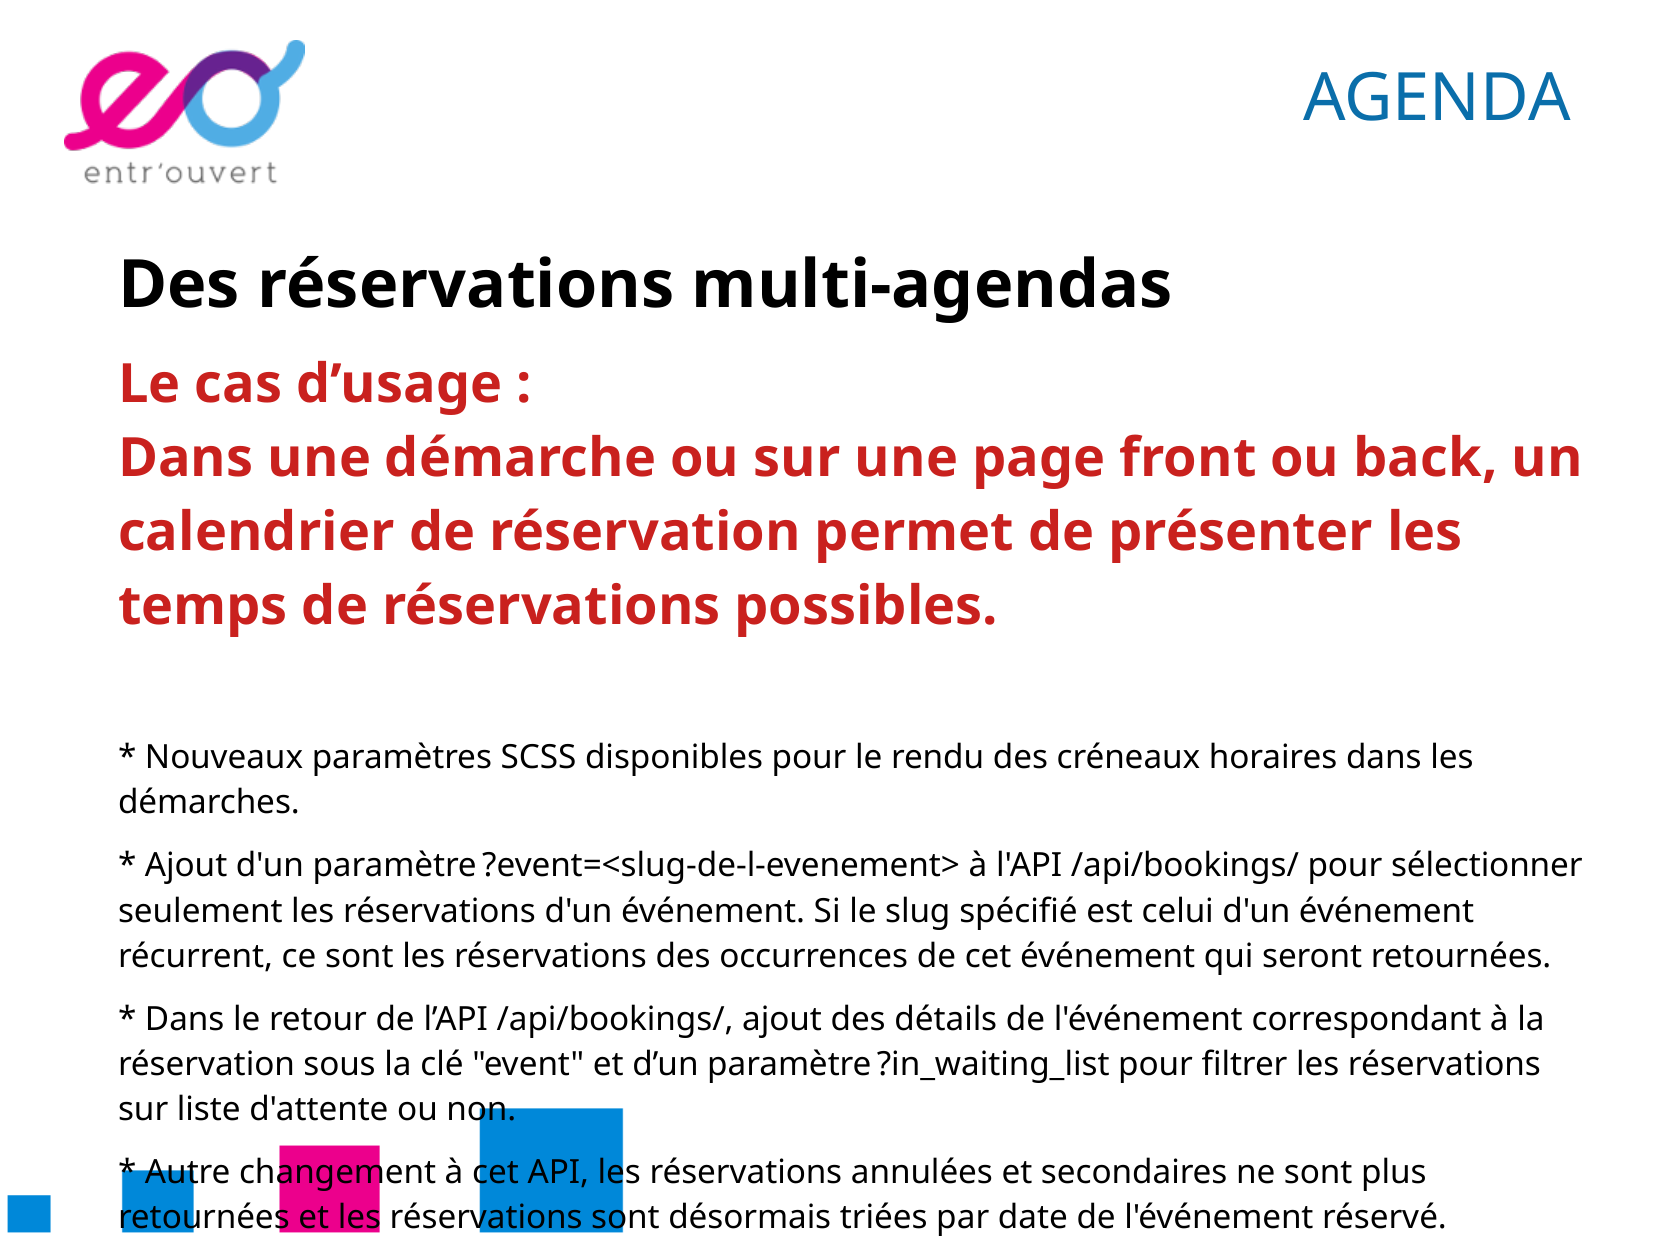

# Agenda
Des réservations multi-agendas
Le cas d’usage :
Dans une démarche ou sur une page front ou back, un calendrier de réservation permet de présenter les temps de réservations possibles.
* Nouveaux paramètres SCSS disponibles pour le rendu des créneaux horaires dans les démarches.
* Ajout d'un paramètre ?event=<slug-de-l-evenement> à l'API /api/bookings/ pour sélectionner seulement les réservations d'un événement. Si le slug spécifié est celui d'un événement récurrent, ce sont les réservations des occurrences de cet événement qui seront retournées.
* Dans le retour de l’API /api/bookings/, ajout des détails de l'événement correspondant à la réservation sous la clé "event" et d’un paramètre ?in_waiting_list pour filtrer les réservations sur liste d'attente ou non.
* Autre changement à cet API, les réservations annulées et secondaires ne sont plus retournées et les réservations sont désormais triées par date de l'événement réservé.